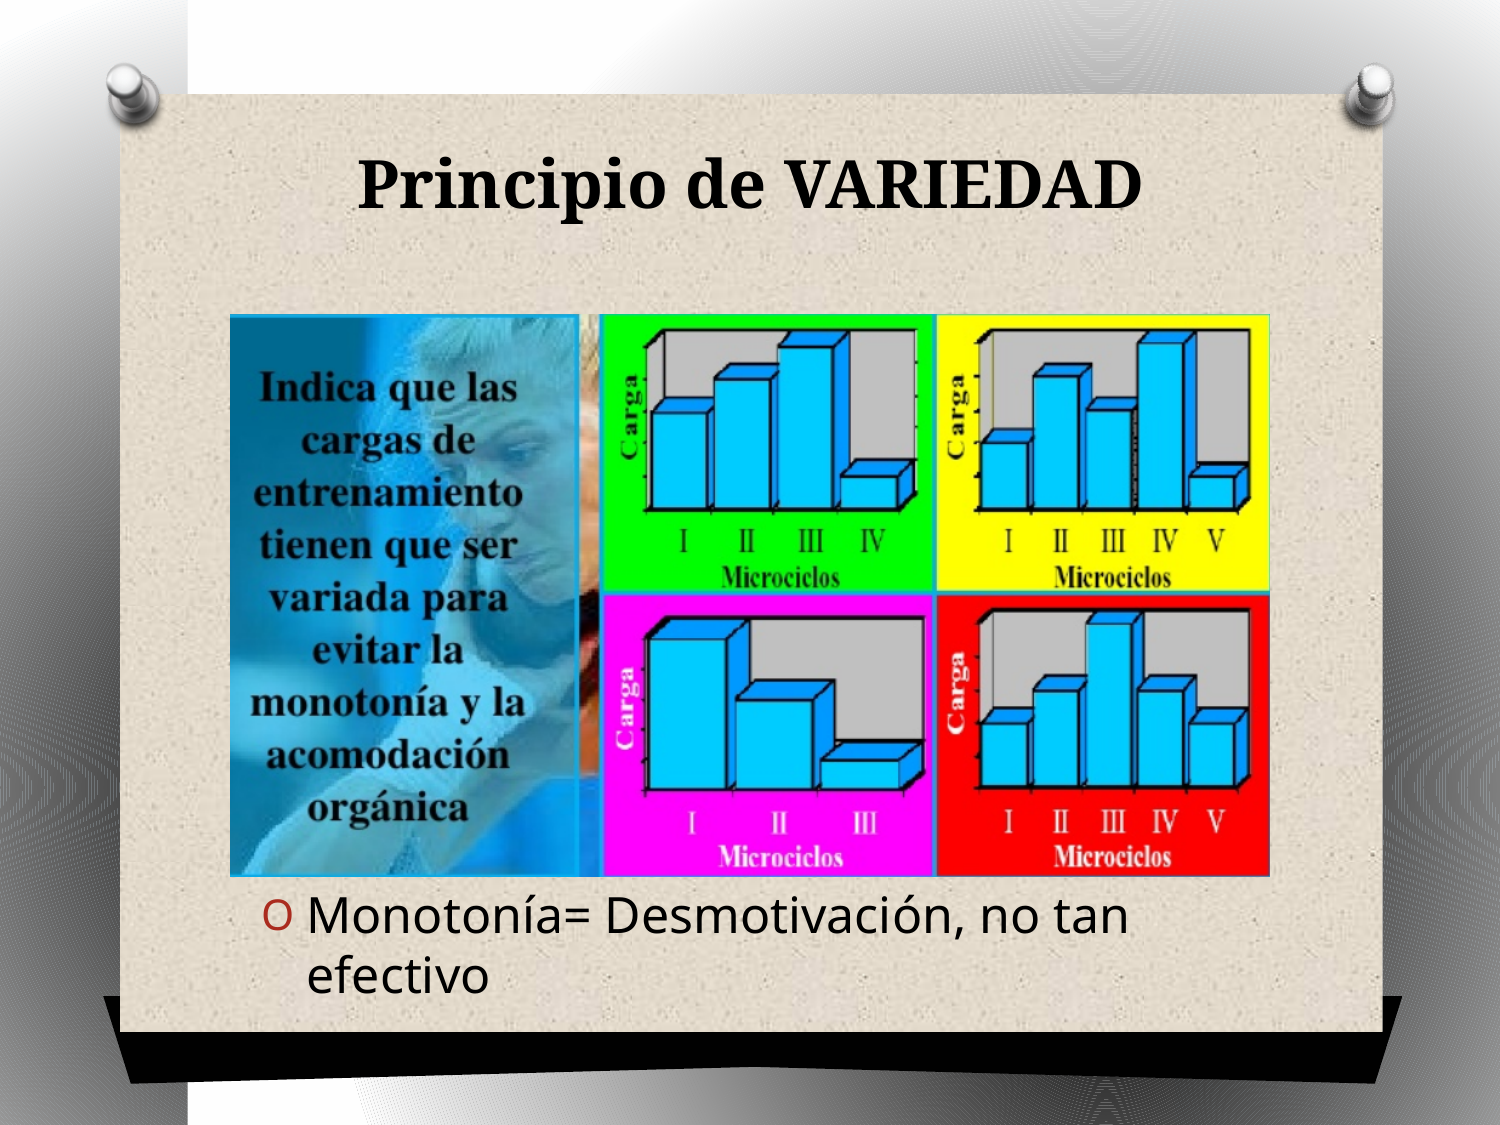

# Principio de VARIEDAD
Monotonía= Desmotivación, no tan efectivo